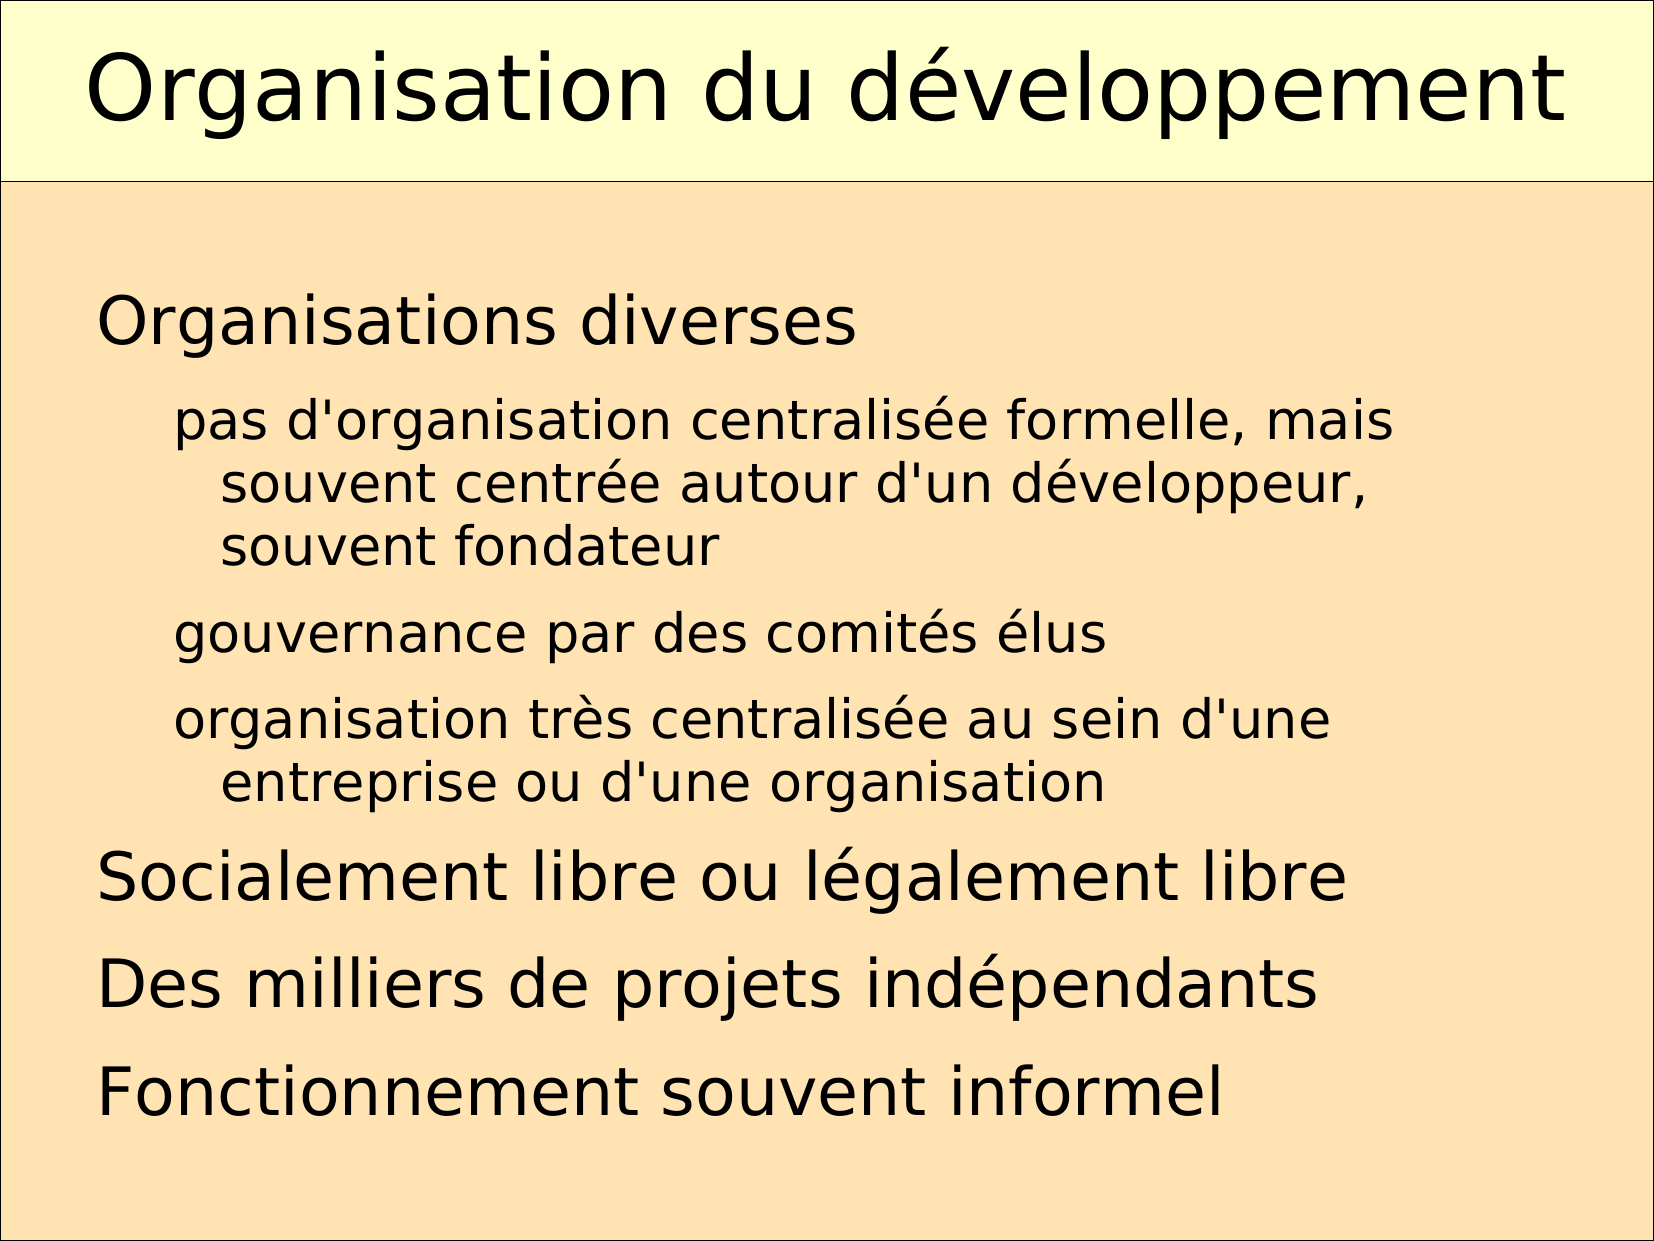

# Organisation du développement
Organisations diverses
pas d'organisation centralisée formelle, mais souvent centrée autour d'un développeur, souvent fondateur
gouvernance par des comités élus
organisation très centralisée au sein d'une entreprise ou d'une organisation
Socialement libre ou légalement libre
Des milliers de projets indépendants
Fonctionnement souvent informel